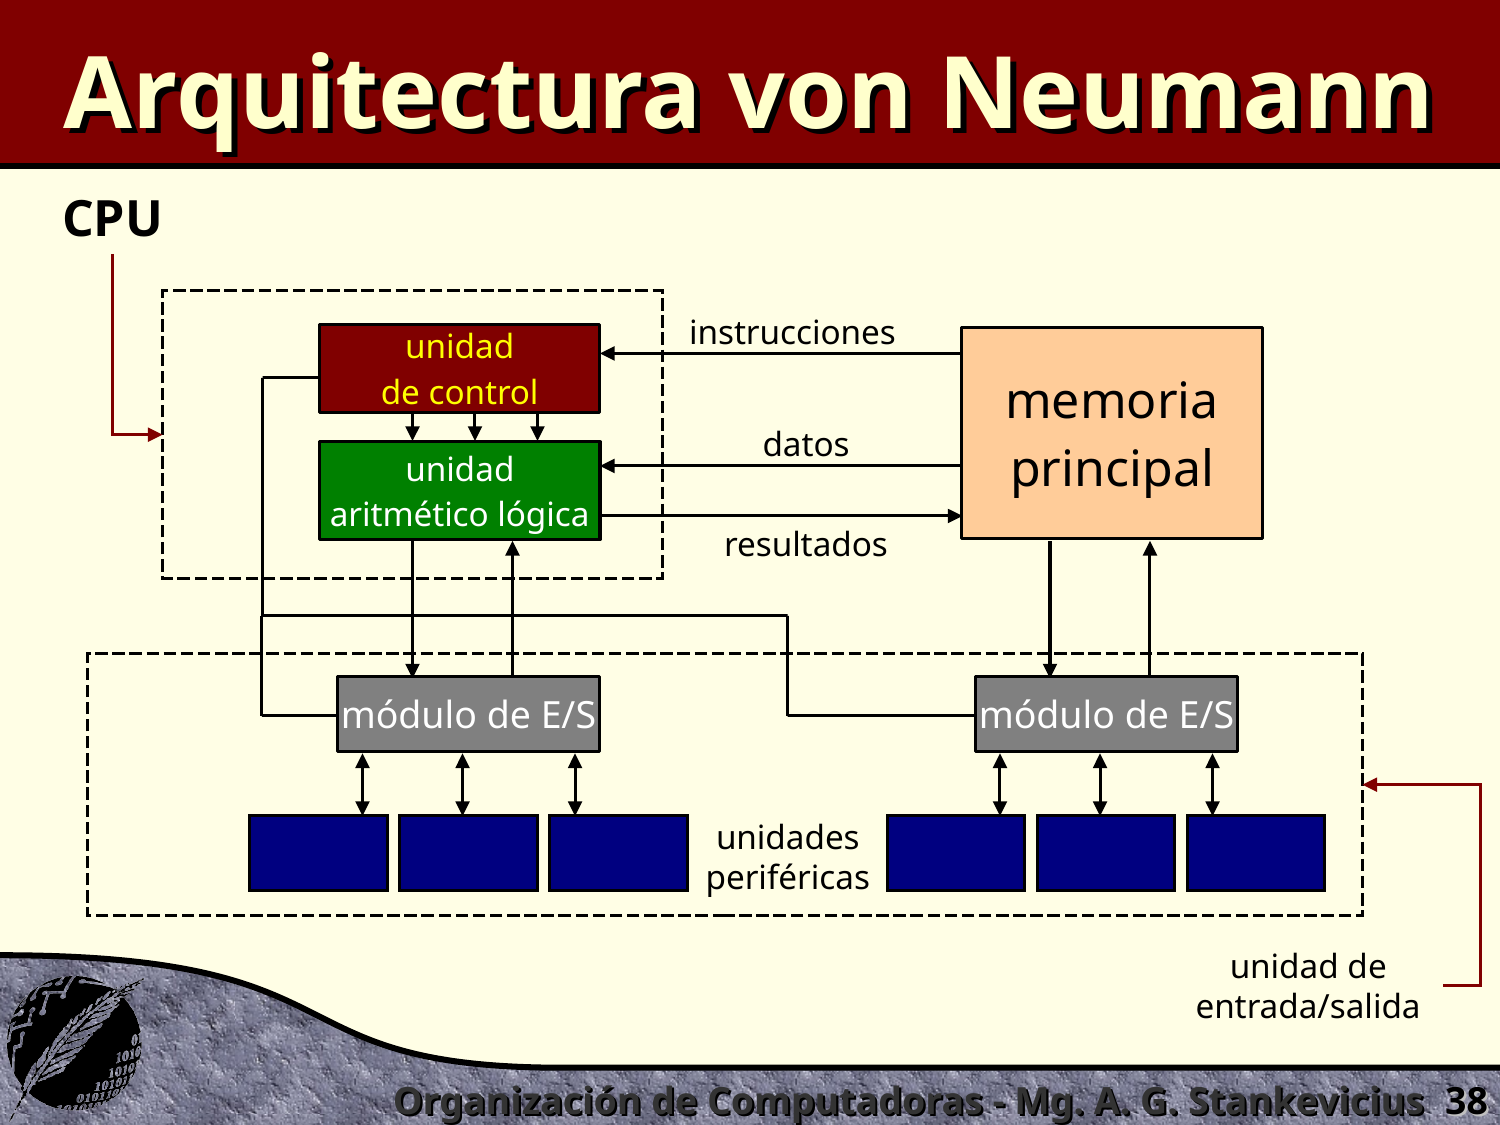

# Arquitectura von Neumann
CPU
instrucciones
unidad
de control
memoria
principal
Unidad de Control
datos
unidad
aritmético lógica
resultados
módulo de E/S
módulo de E/S
unidades periféricas
unidad de entrada/salida
38